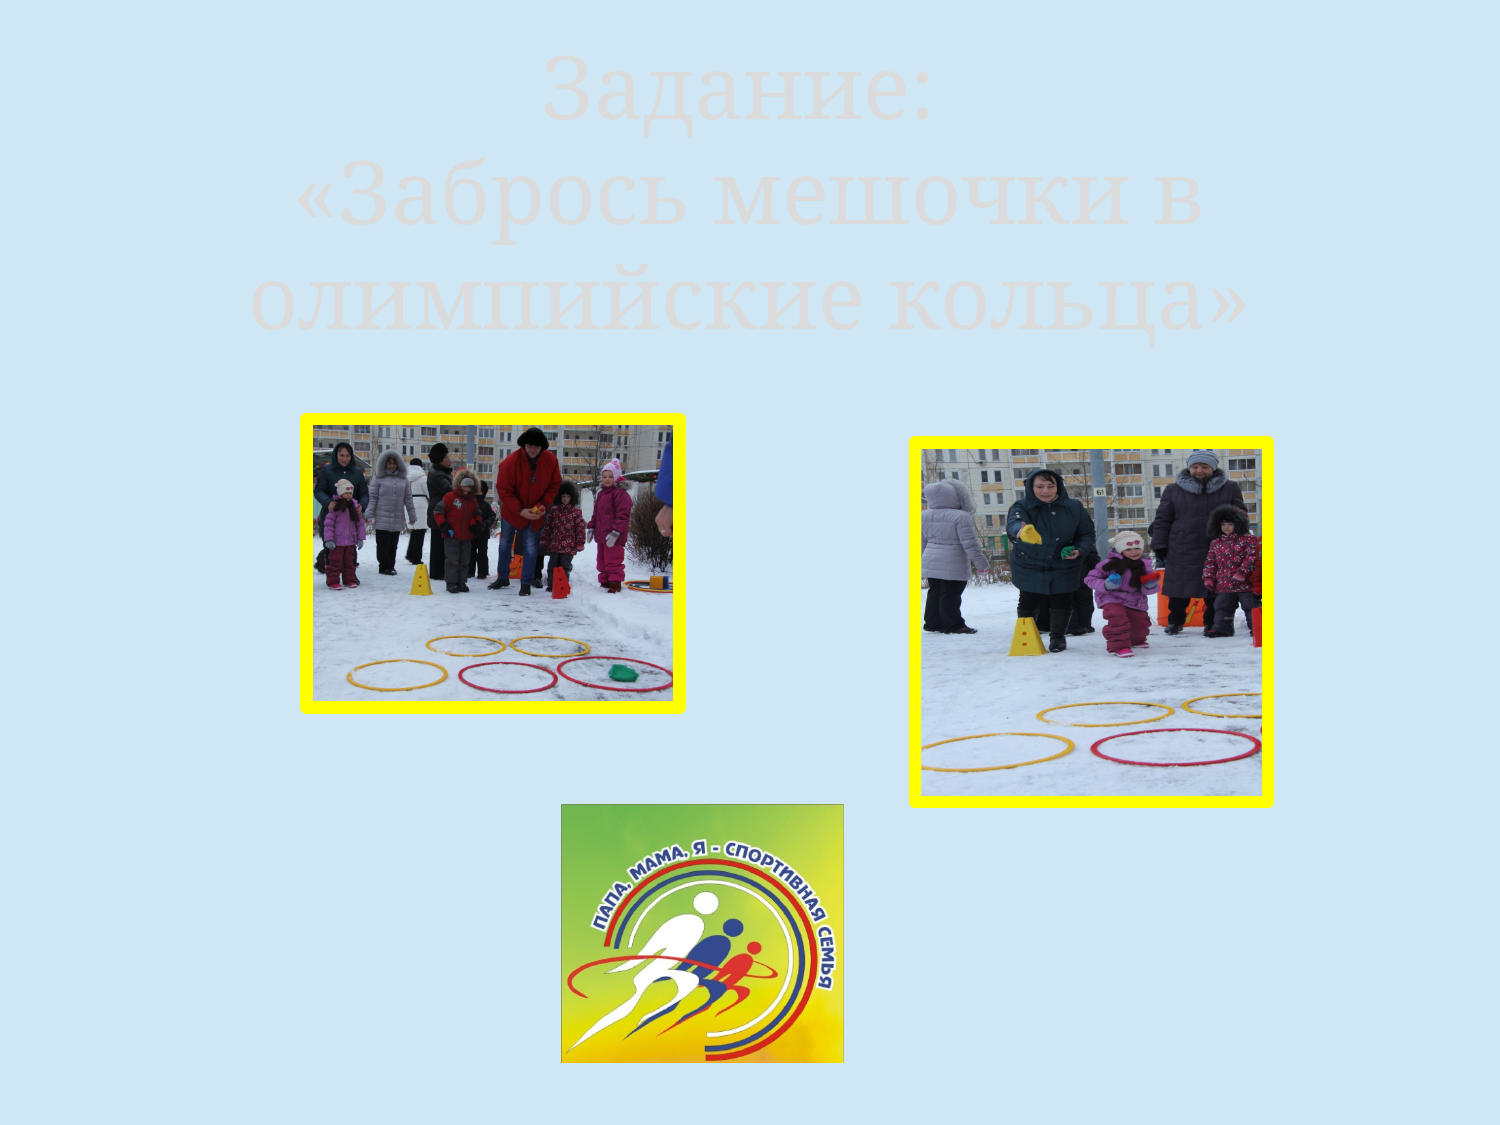

# Задание: «Забрось мешочки в олимпийские кольца»